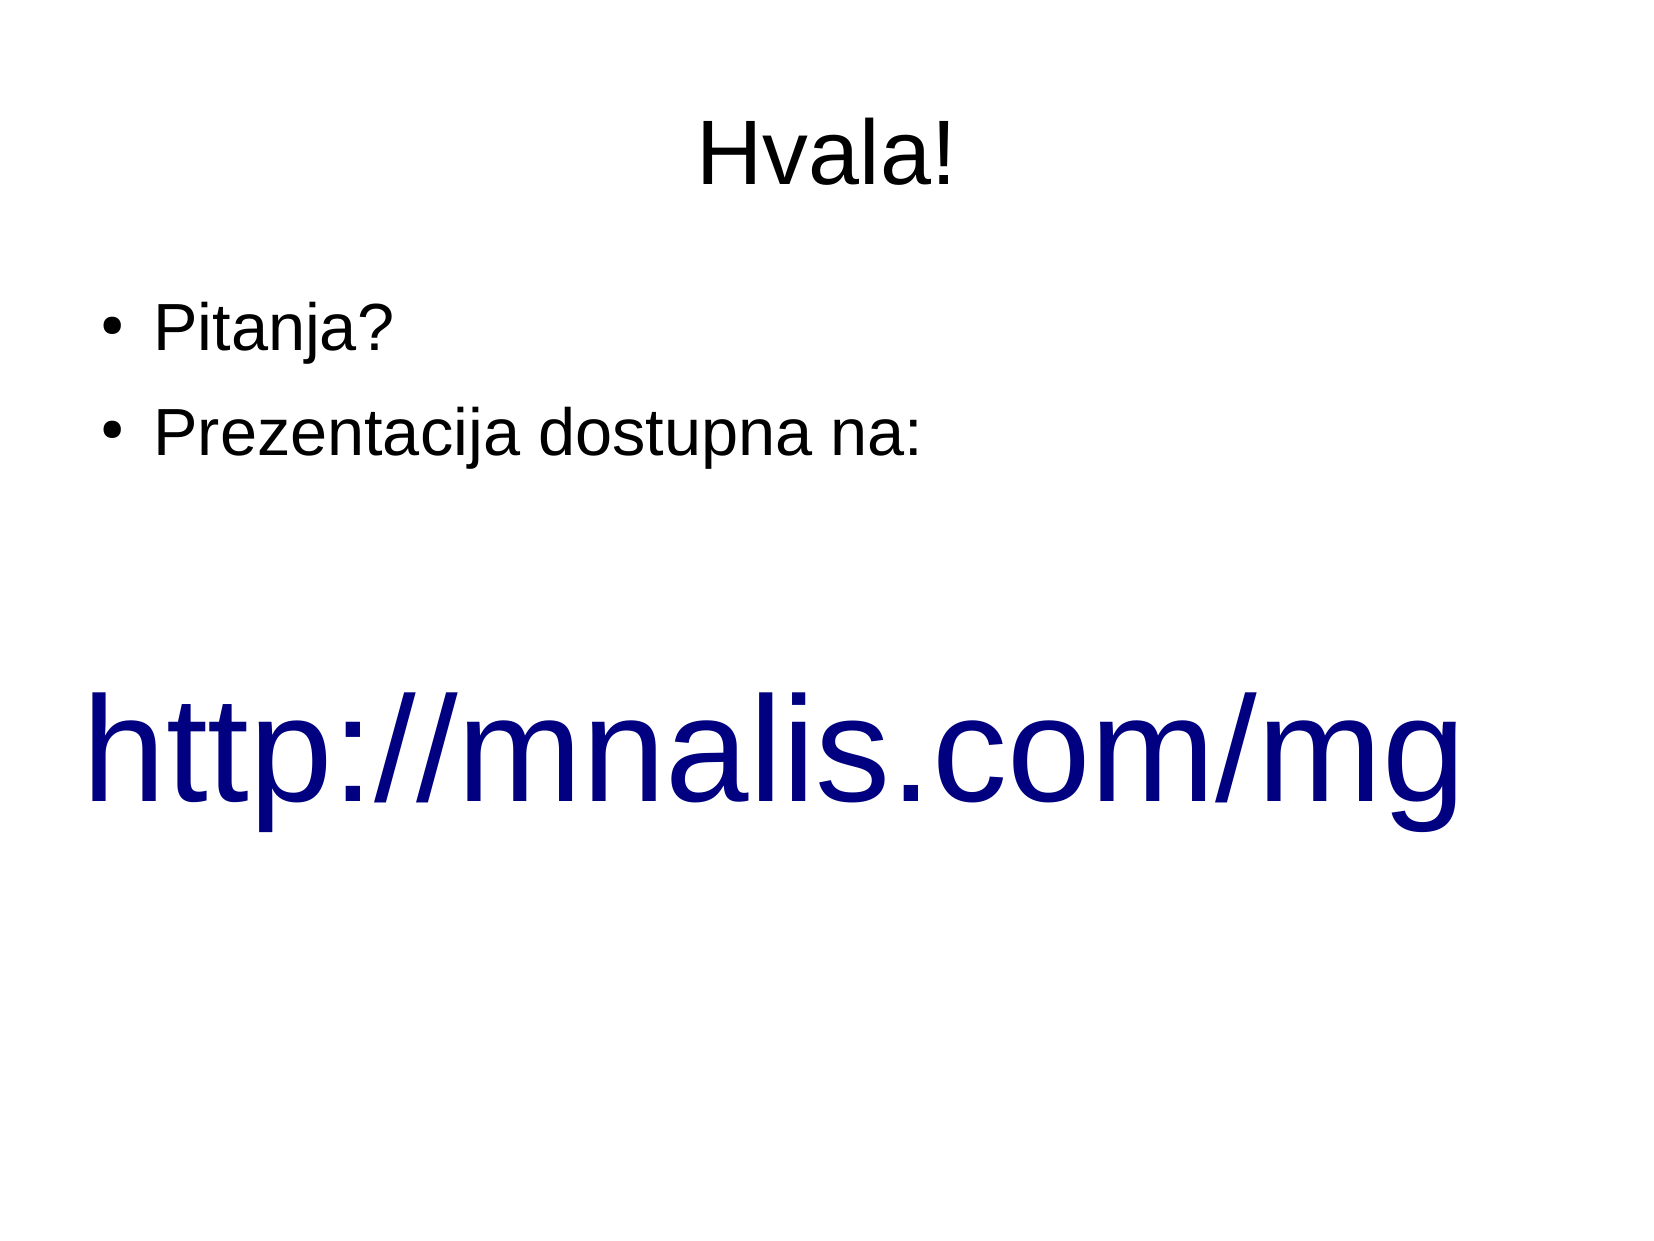

# Hvala!
Pitanja?
Prezentacija dostupna na:
http://mnalis.com/mg